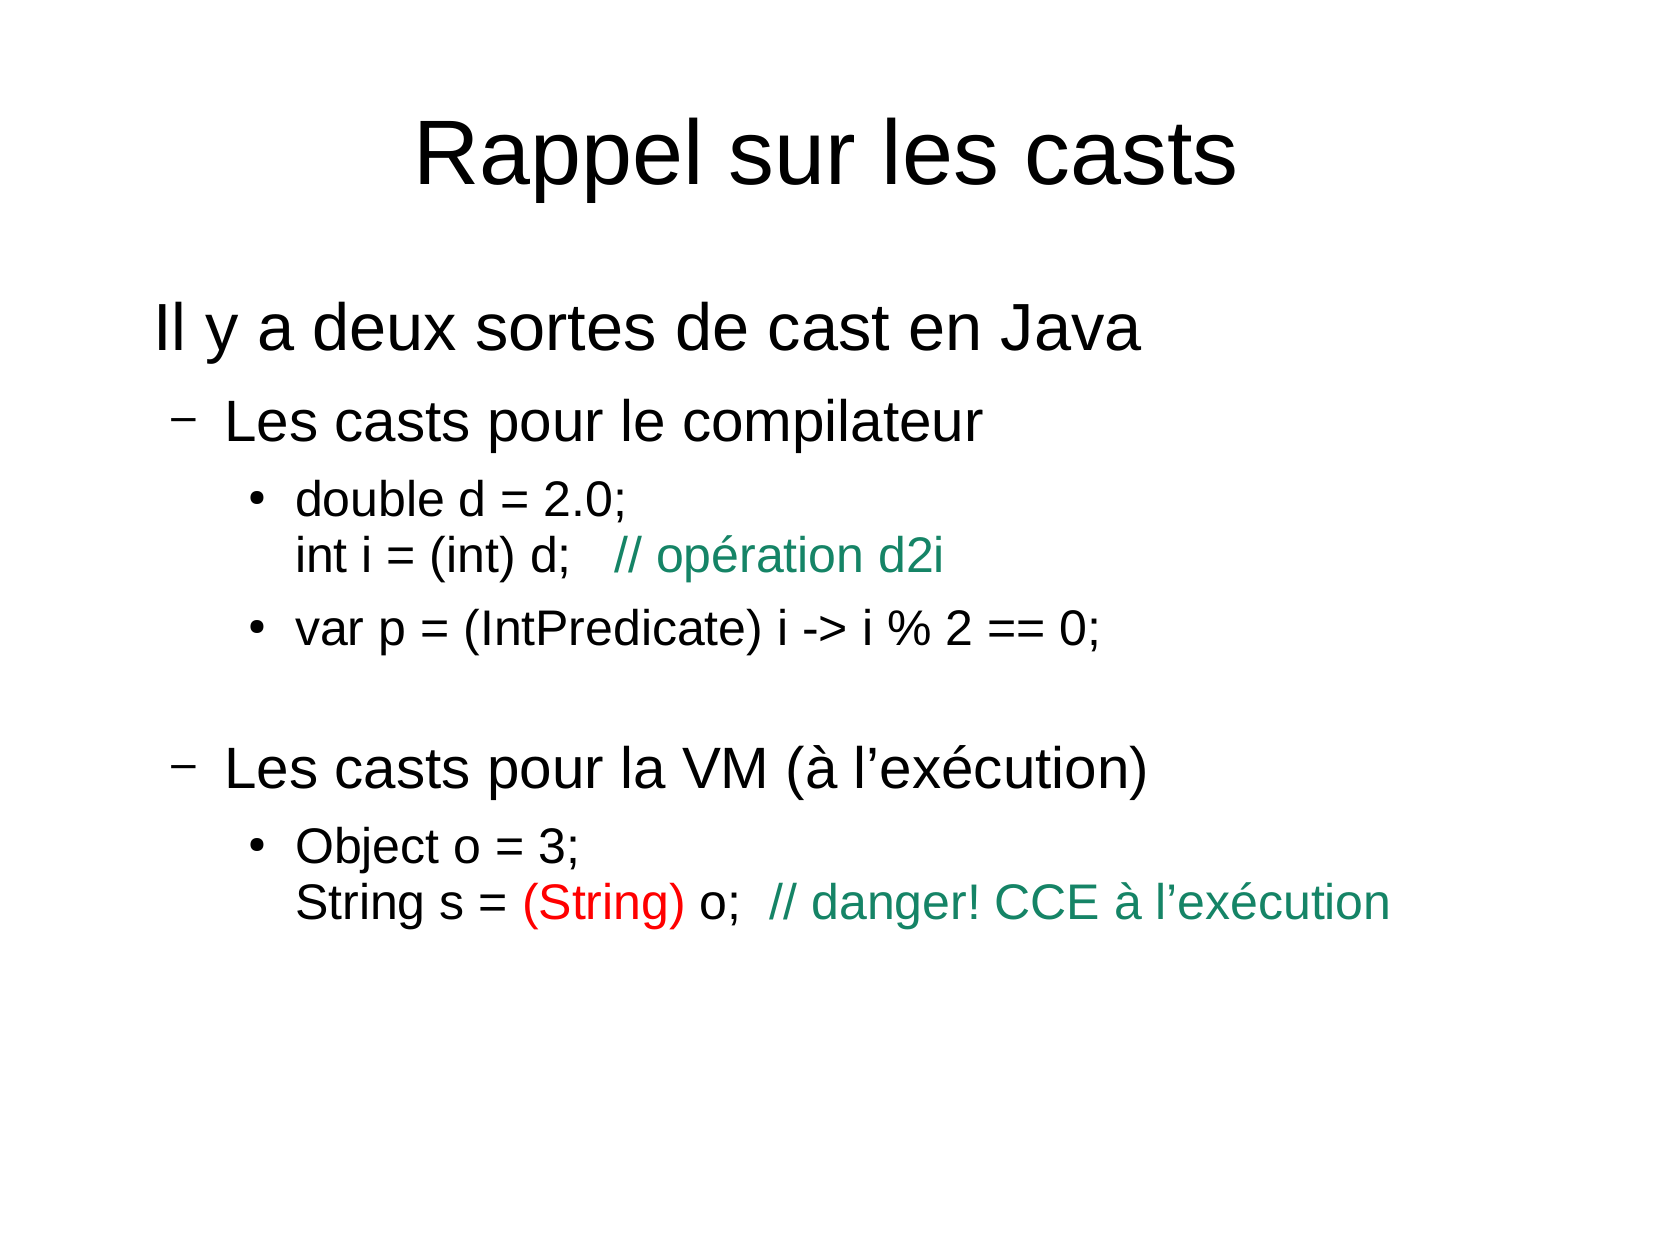

# Rappel sur les casts
Il y a deux sortes de cast en Java
Les casts pour le compilateur
double d = 2.0;
int i = (int) d; // opération d2i
var p = (IntPredicate) i -> i % 2 == 0;
Les casts pour la VM (à l’exécution)
Object o = 3;
String s = (String) o; // danger! CCE à l’exécution